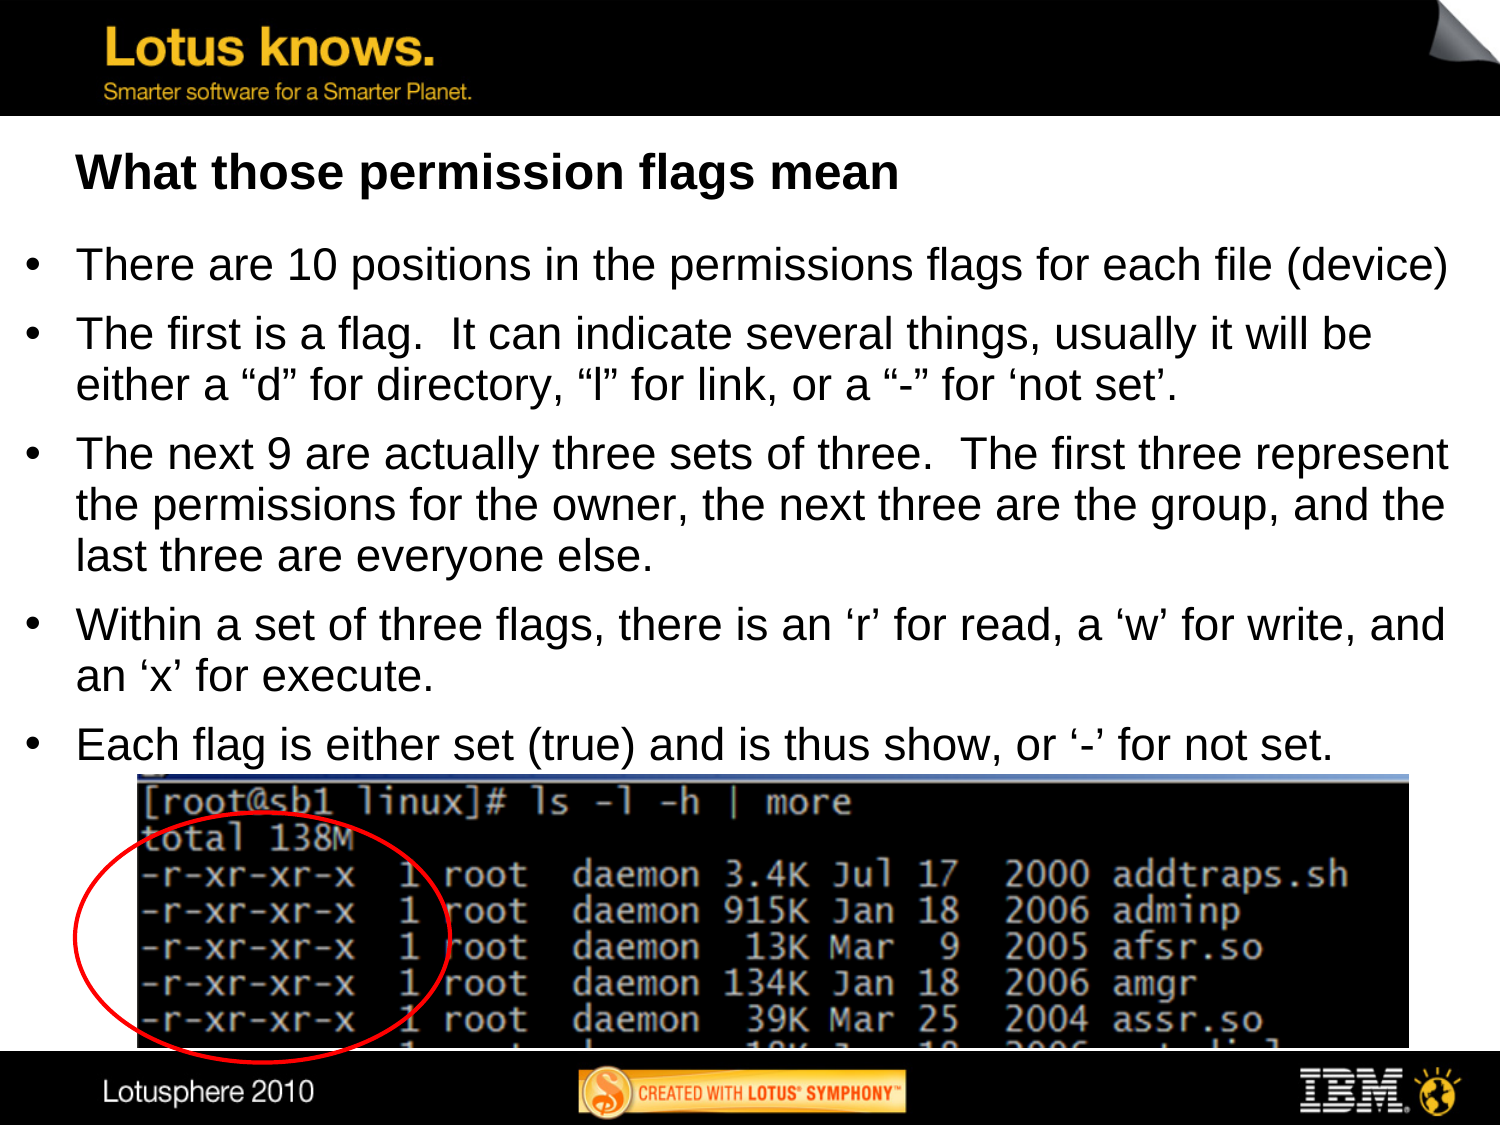

# What those permission flags mean
There are 10 positions in the permissions flags for each file (device)
The first is a flag. It can indicate several things, usually it will be either a “d” for directory, “l” for link, or a “-” for ‘not set’.
The next 9 are actually three sets of three. The first three represent the permissions for the owner, the next three are the group, and the last three are everyone else.
Within a set of three flags, there is an ‘r’ for read, a ‘w’ for write, and an ‘x’ for execute.
Each flag is either set (true) and is thus show, or ‘-’ for not set.